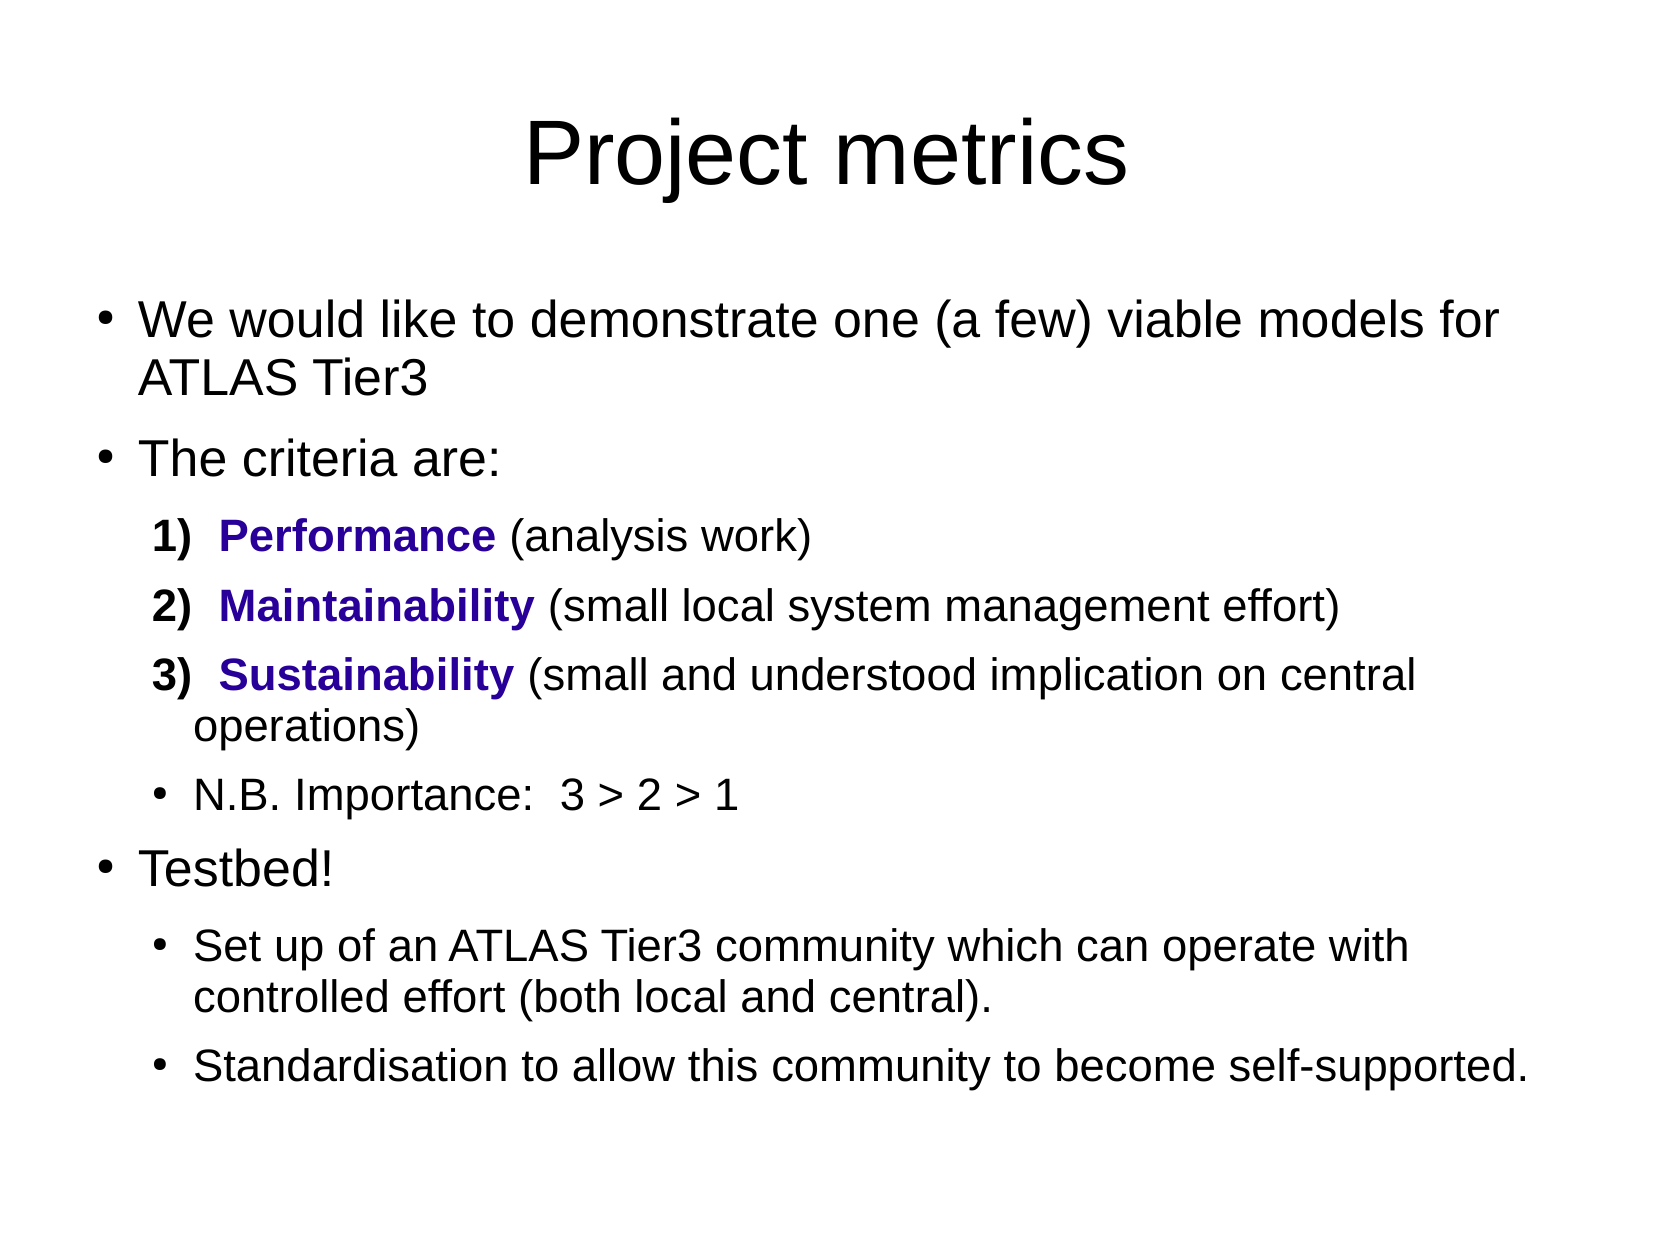

# Project metrics
We would like to demonstrate one (a few) viable models for ATLAS Tier3
The criteria are:
 Performance (analysis work)
 Maintainability (small local system management effort)
 Sustainability (small and understood implication on central operations)
N.B. Importance: 3 > 2 > 1
Testbed!
Set up of an ATLAS Tier3 community which can operate with controlled effort (both local and central).
Standardisation to allow this community to become self-supported.